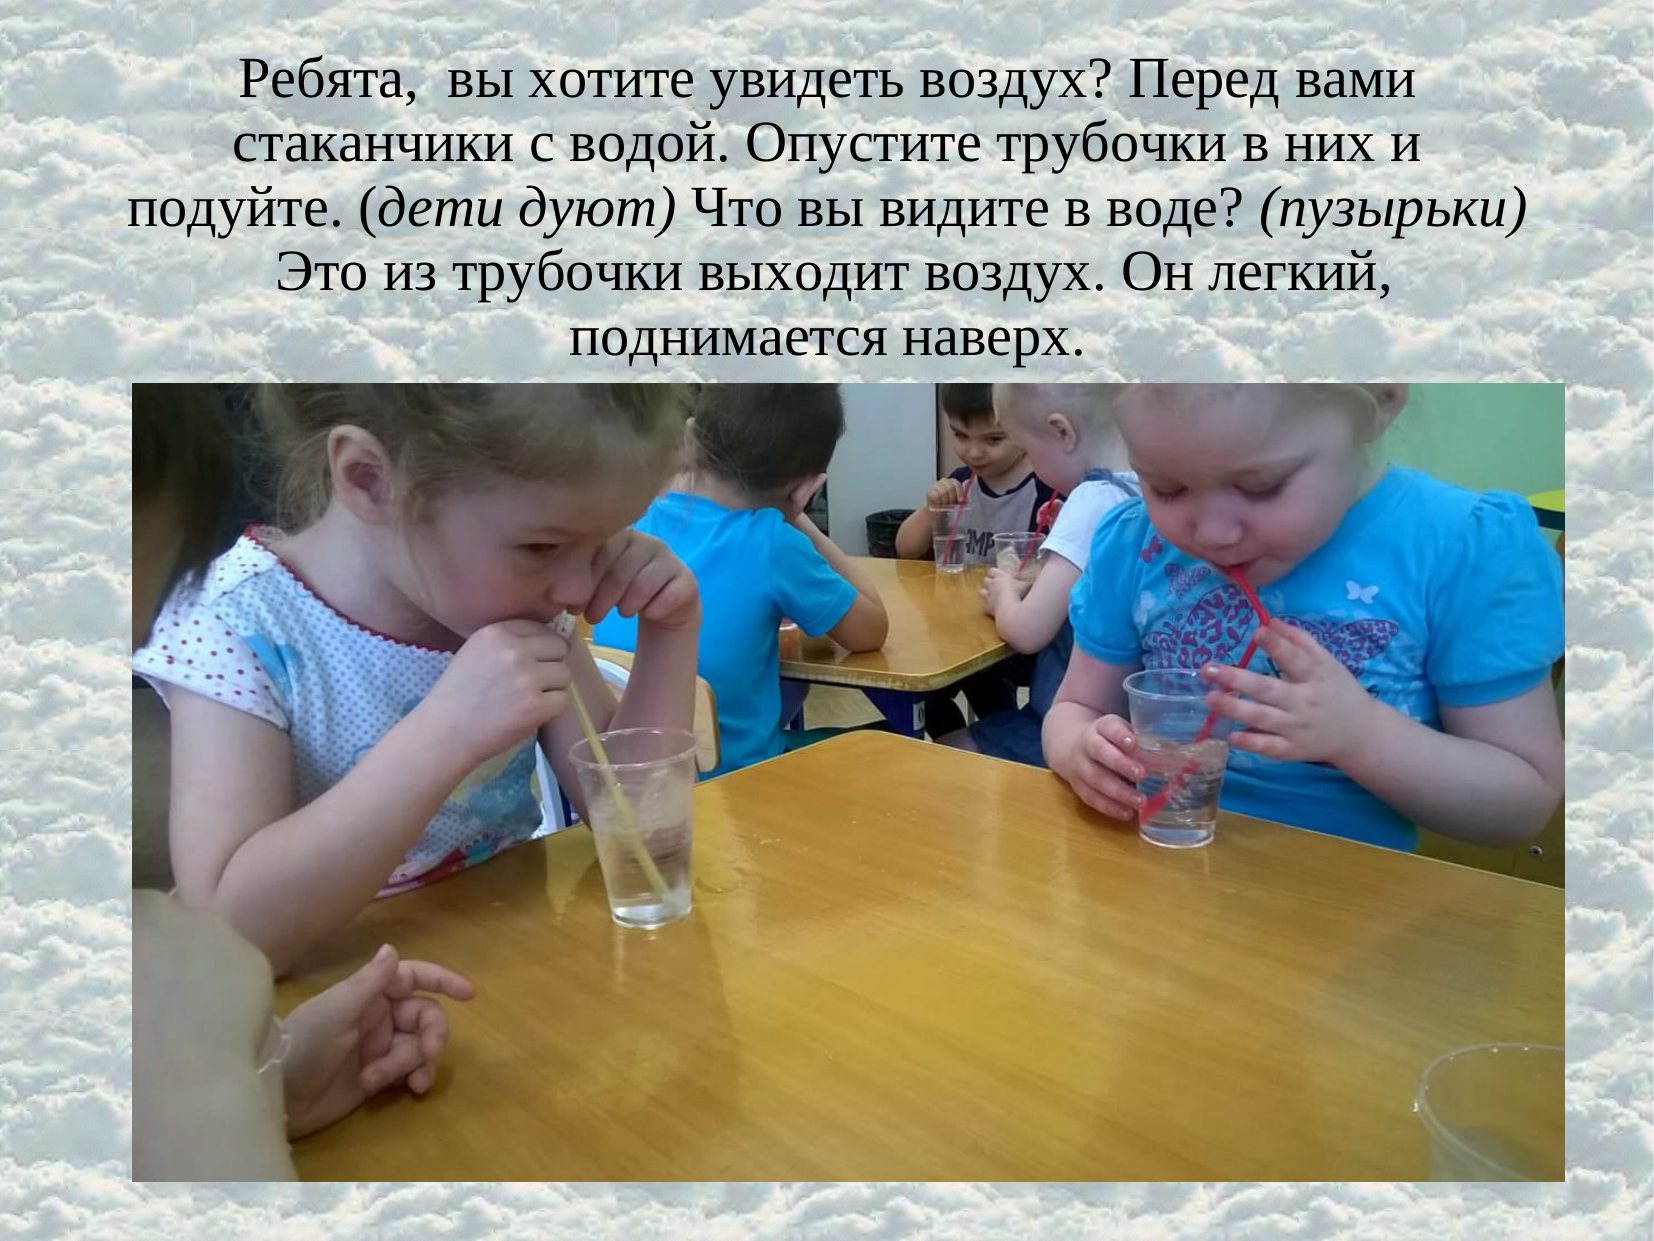

# Ребята, вы хотите увидеть воздух? Перед вами стаканчики с водой. Опустите трубочки в них и подуйте. (дети дуют) Что вы видите в воде? (пузырьки) Это из трубочки выходит воздух. Он легкий, поднимается наверх.